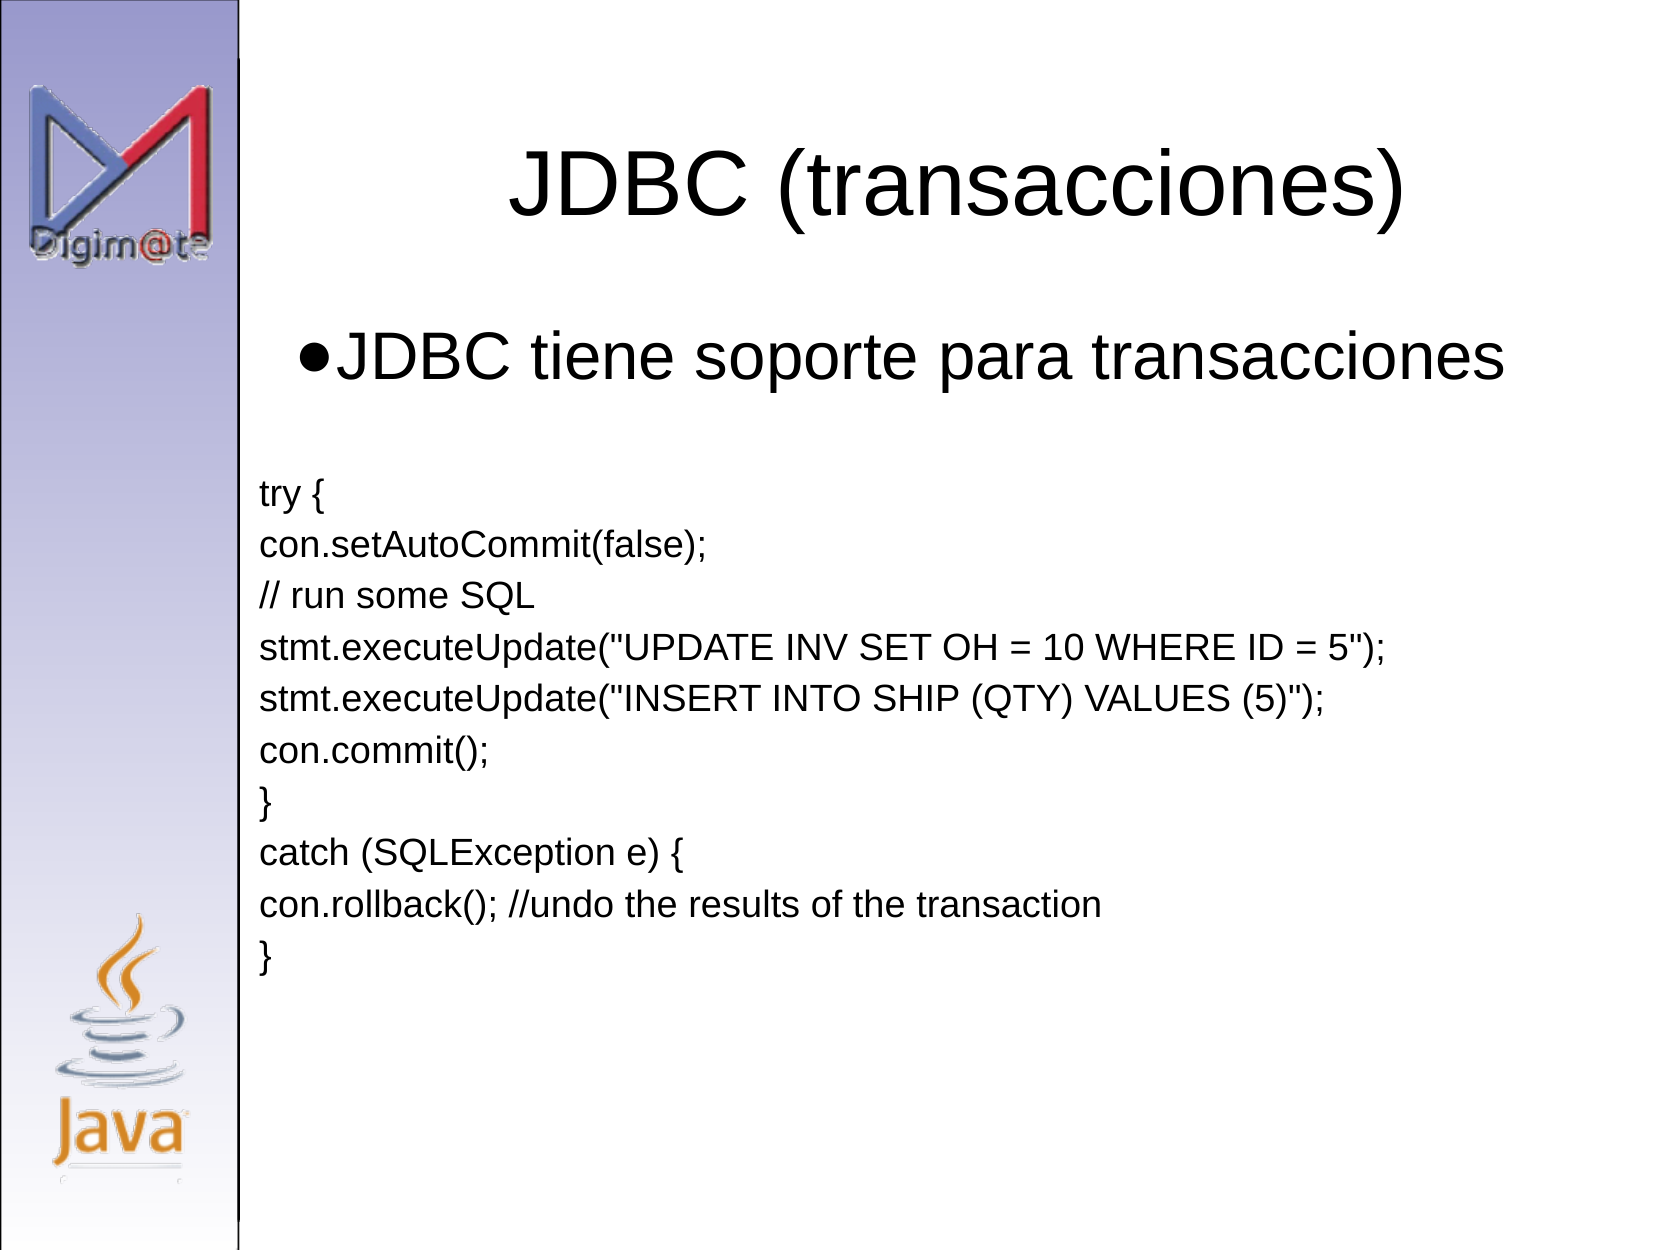

# JDBC (transacciones)
JDBC tiene soporte para transacciones
try {
con.setAutoCommit(false);
// run some SQL
stmt.executeUpdate("UPDATE INV SET OH = 10 WHERE ID = 5");
stmt.executeUpdate("INSERT INTO SHIP (QTY) VALUES (5)");
con.commit();
}
catch (SQLException e) {
con.rollback(); //undo the results of the transaction
}